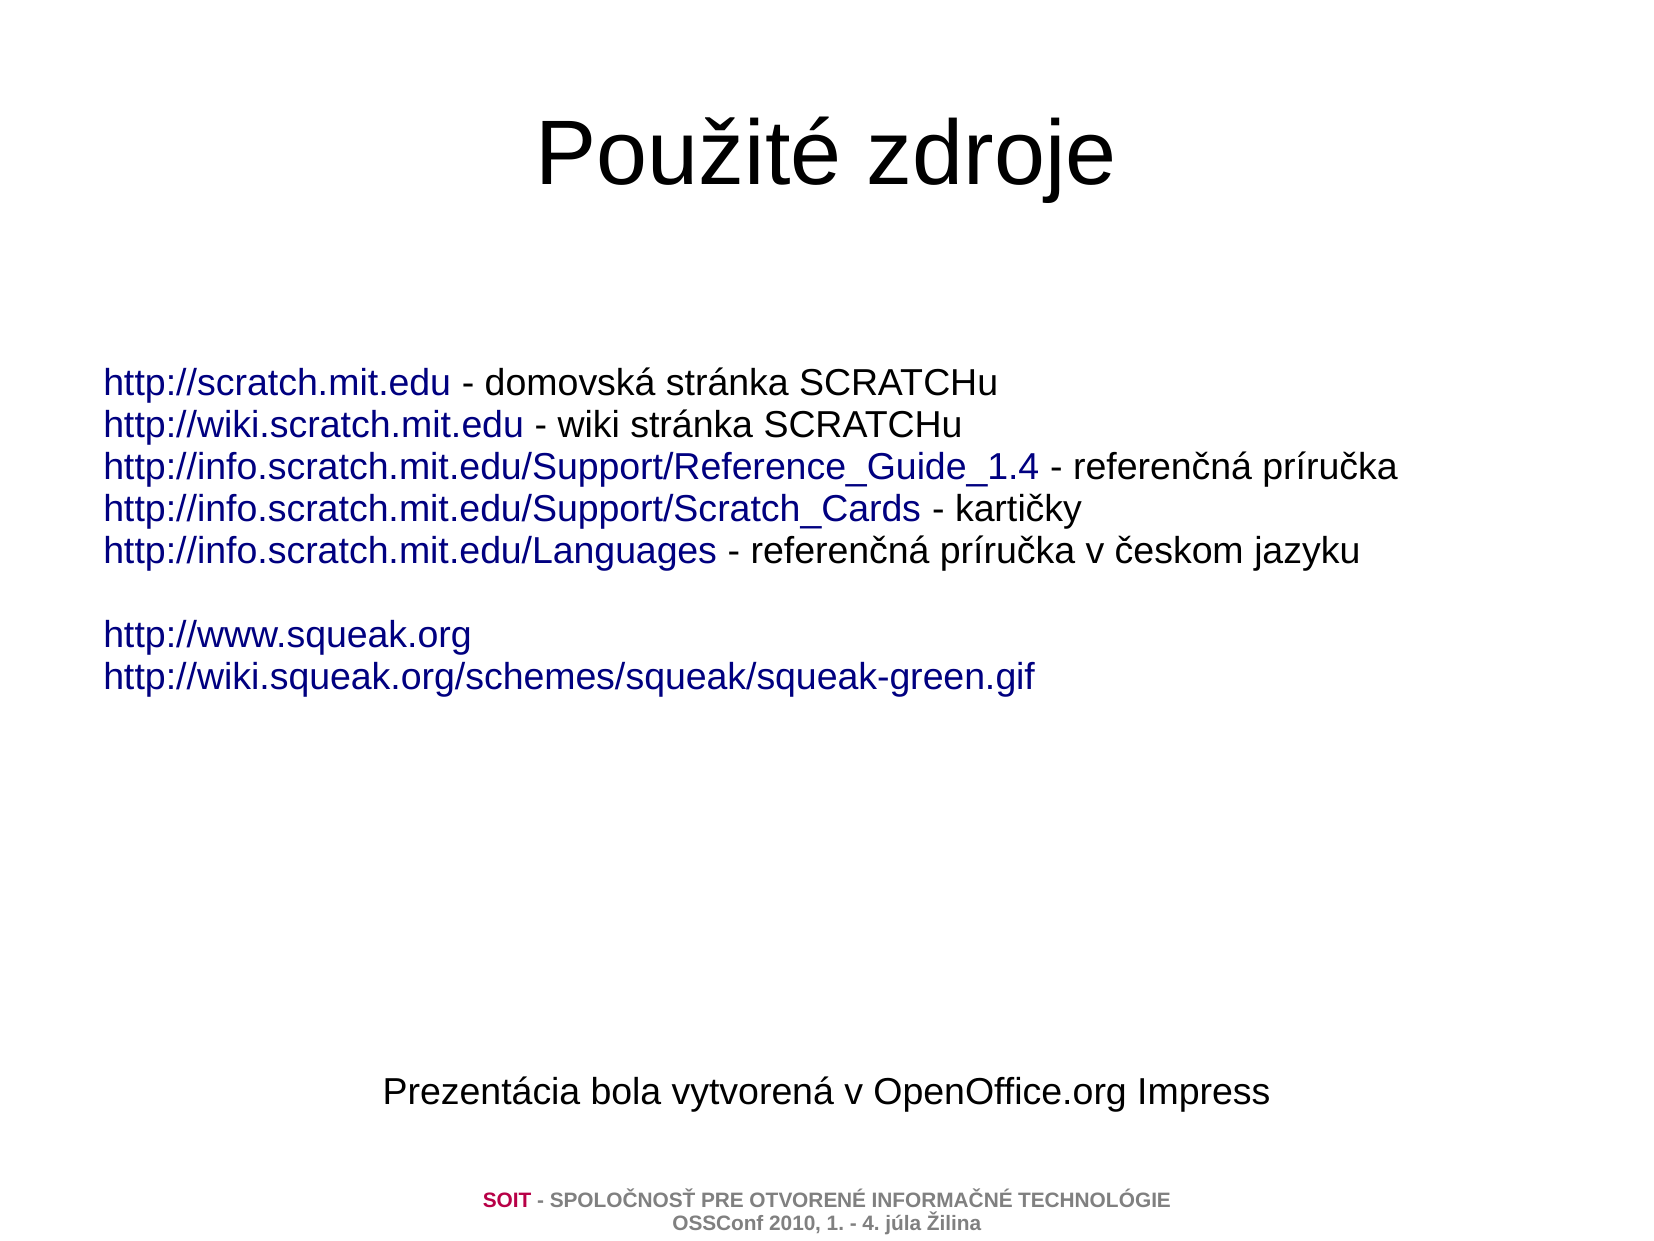

# Použité zdroje
http://scratch.mit.edu - domovská stránka SCRATCHu
http://wiki.scratch.mit.edu - wiki stránka SCRATCHu
http://info.scratch.mit.edu/Support/Reference_Guide_1.4 - referenčná príručka
http://info.scratch.mit.edu/Support/Scratch_Cards - kartičky
http://info.scratch.mit.edu/Languages - referenčná príručka v českom jazyku
http://www.squeak.org
http://wiki.squeak.org/schemes/squeak/squeak-green.gif
Prezentácia bola vytvorená v OpenOffice.org Impress
SOIT - SPOLOČNOSŤ PRE OTVORENÉ INFORMAČNÉ TECHNOLÓGIE
OSSConf 2010, 1. - 4. júla Žilina